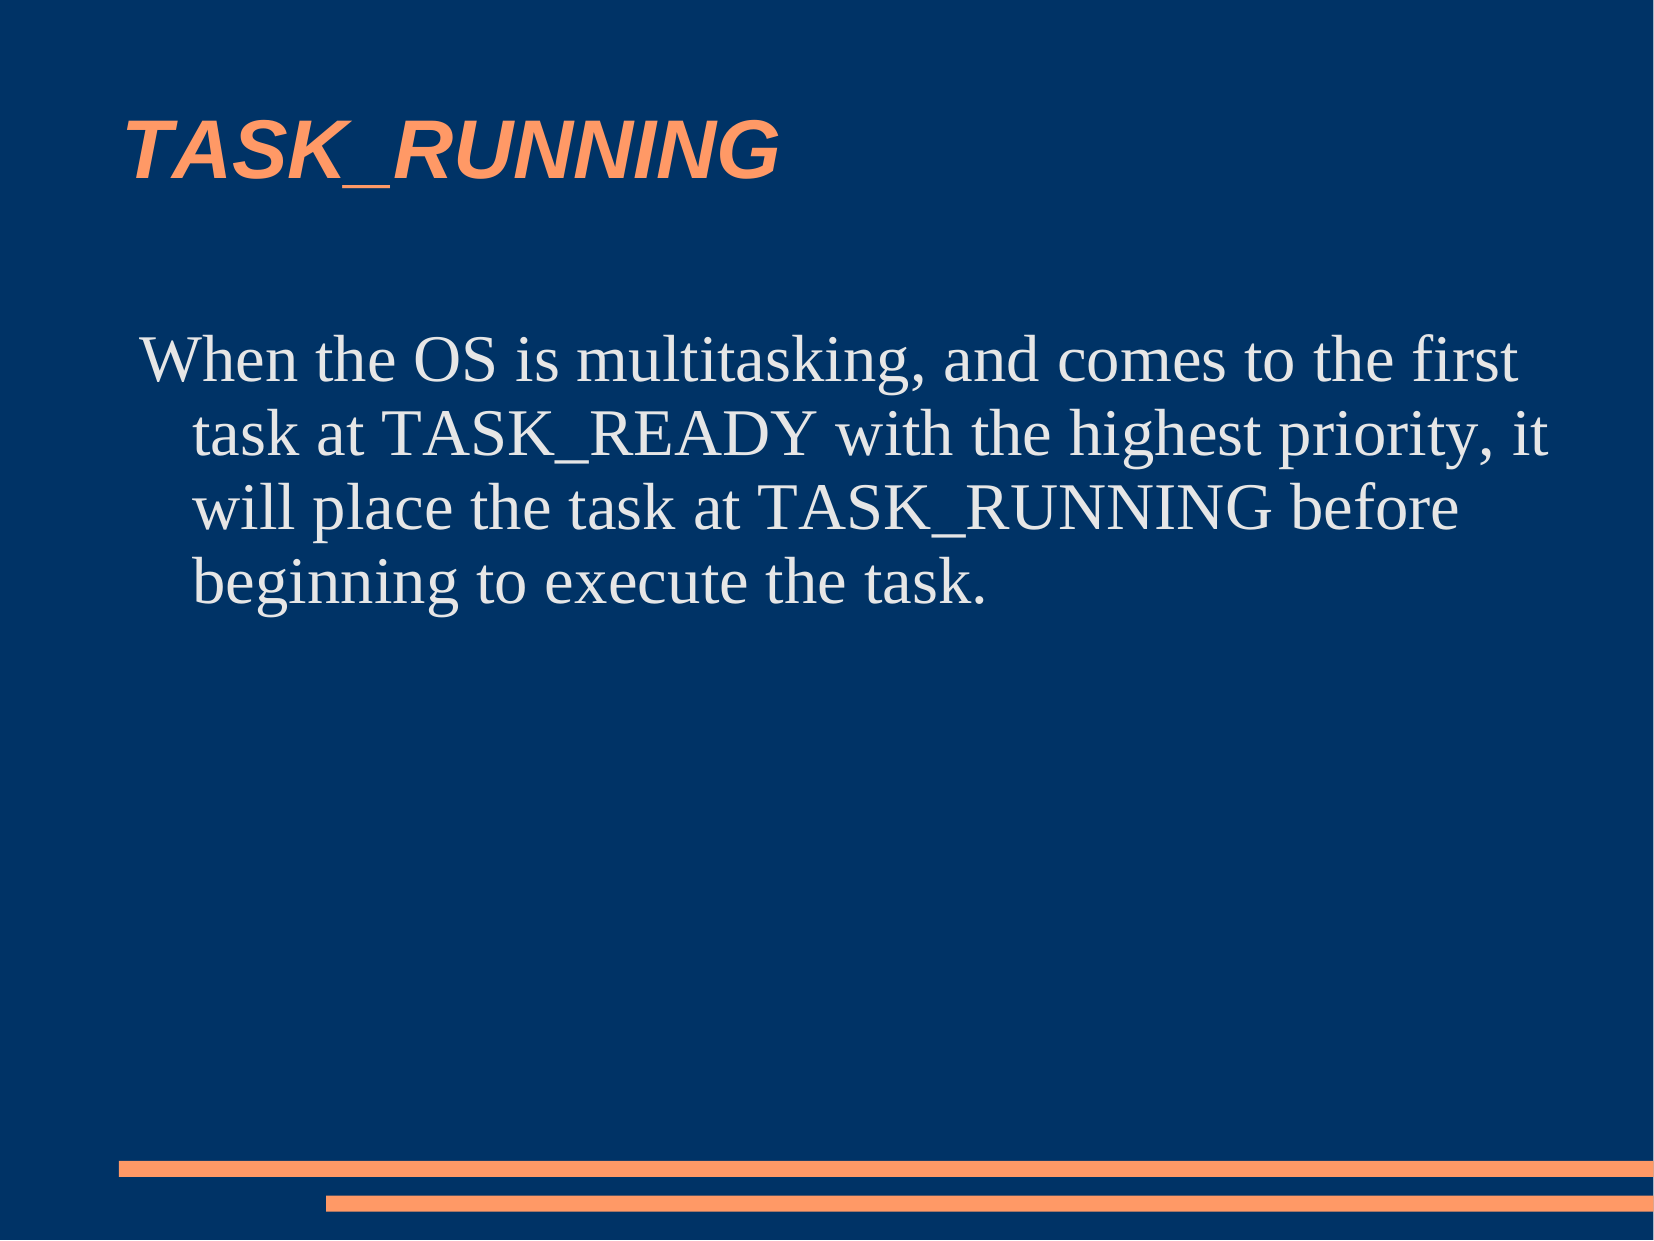

# TASK_RUNNING
When the OS is multitasking, and comes to the first task at TASK_READY with the highest priority, it will place the task at TASK_RUNNING before beginning to execute the task.